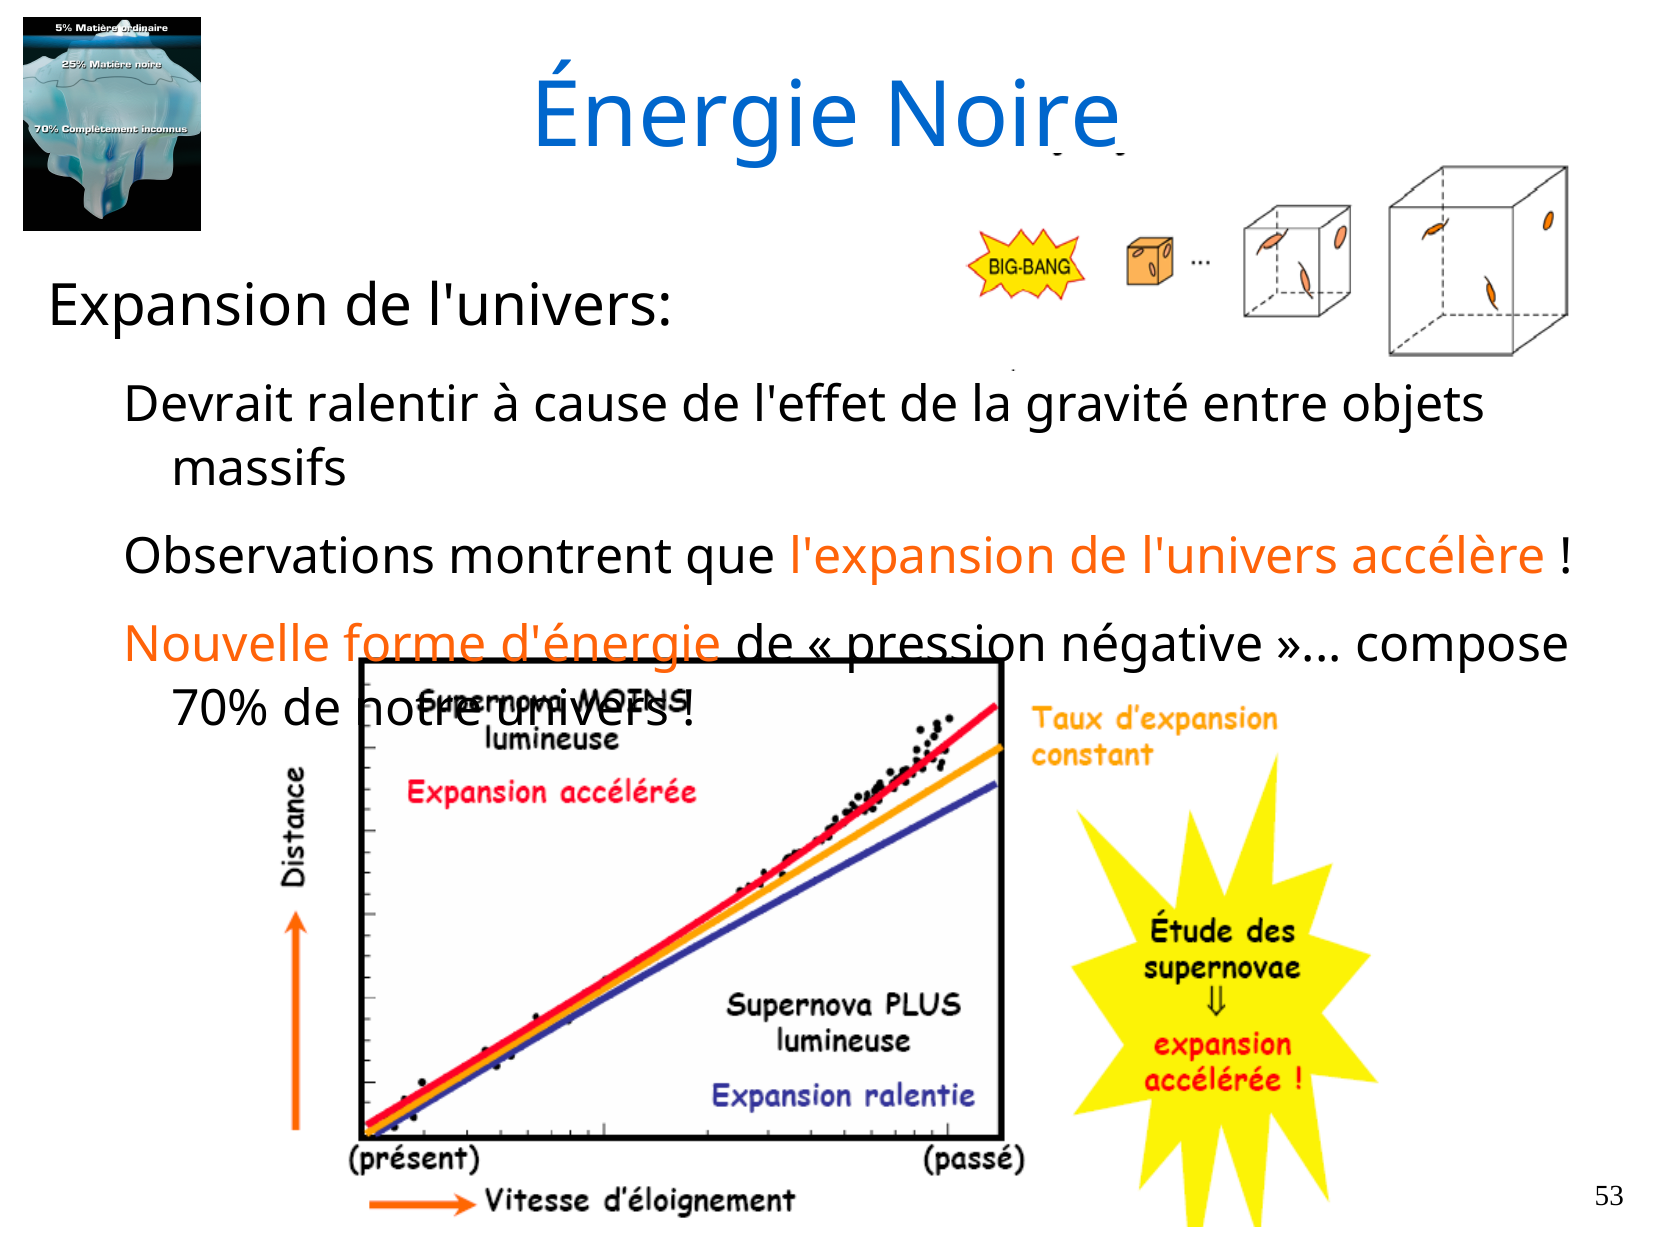

# Énergie Noire
Expansion de l'univers:
Devrait ralentir à cause de l'effet de la gravité entre objets massifs
Observations montrent que l'expansion de l'univers accélère !
Nouvelle forme d'énergie de « pression négative »... compose 70% de notre univers !
53